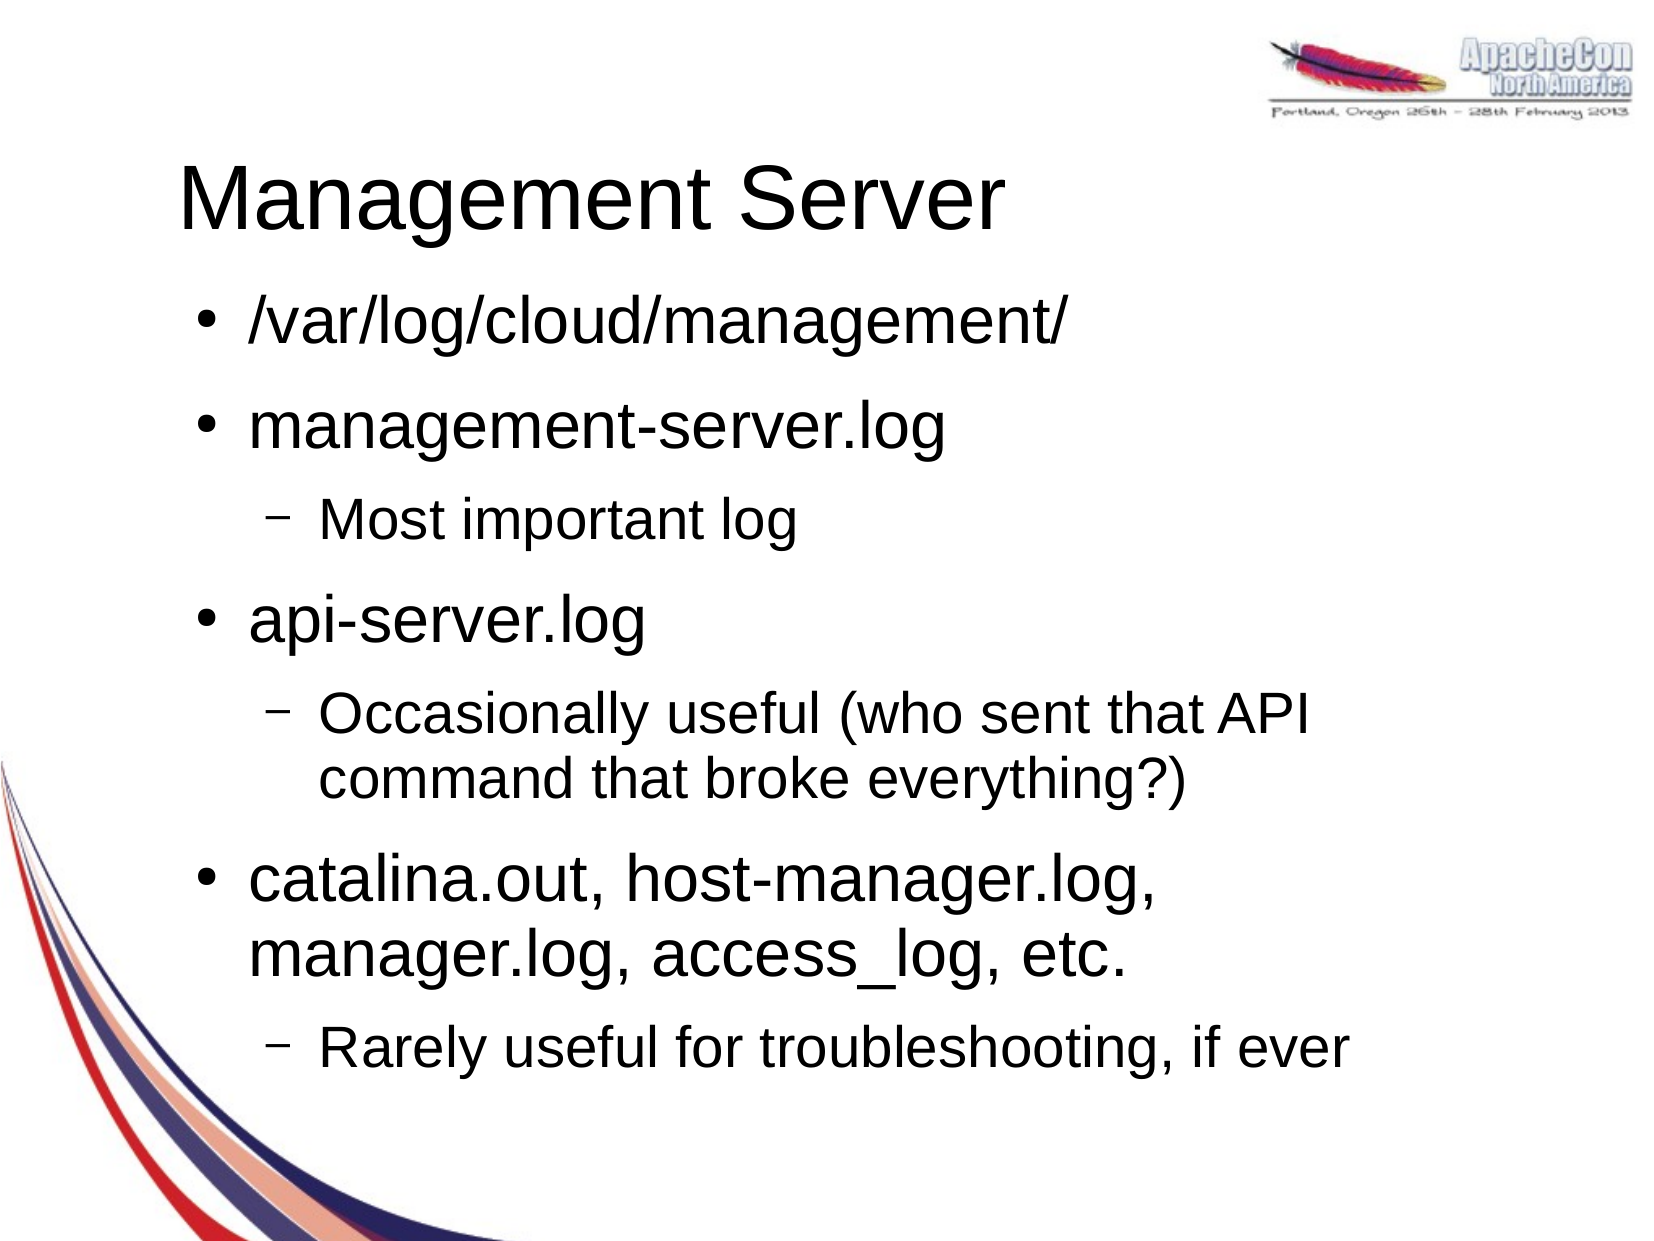

# Management Server
/var/log/cloud/management/
management-server.log
Most important log
api-server.log
Occasionally useful (who sent that API command that broke everything?)
catalina.out, host-manager.log, manager.log, access_log, etc.
Rarely useful for troubleshooting, if ever